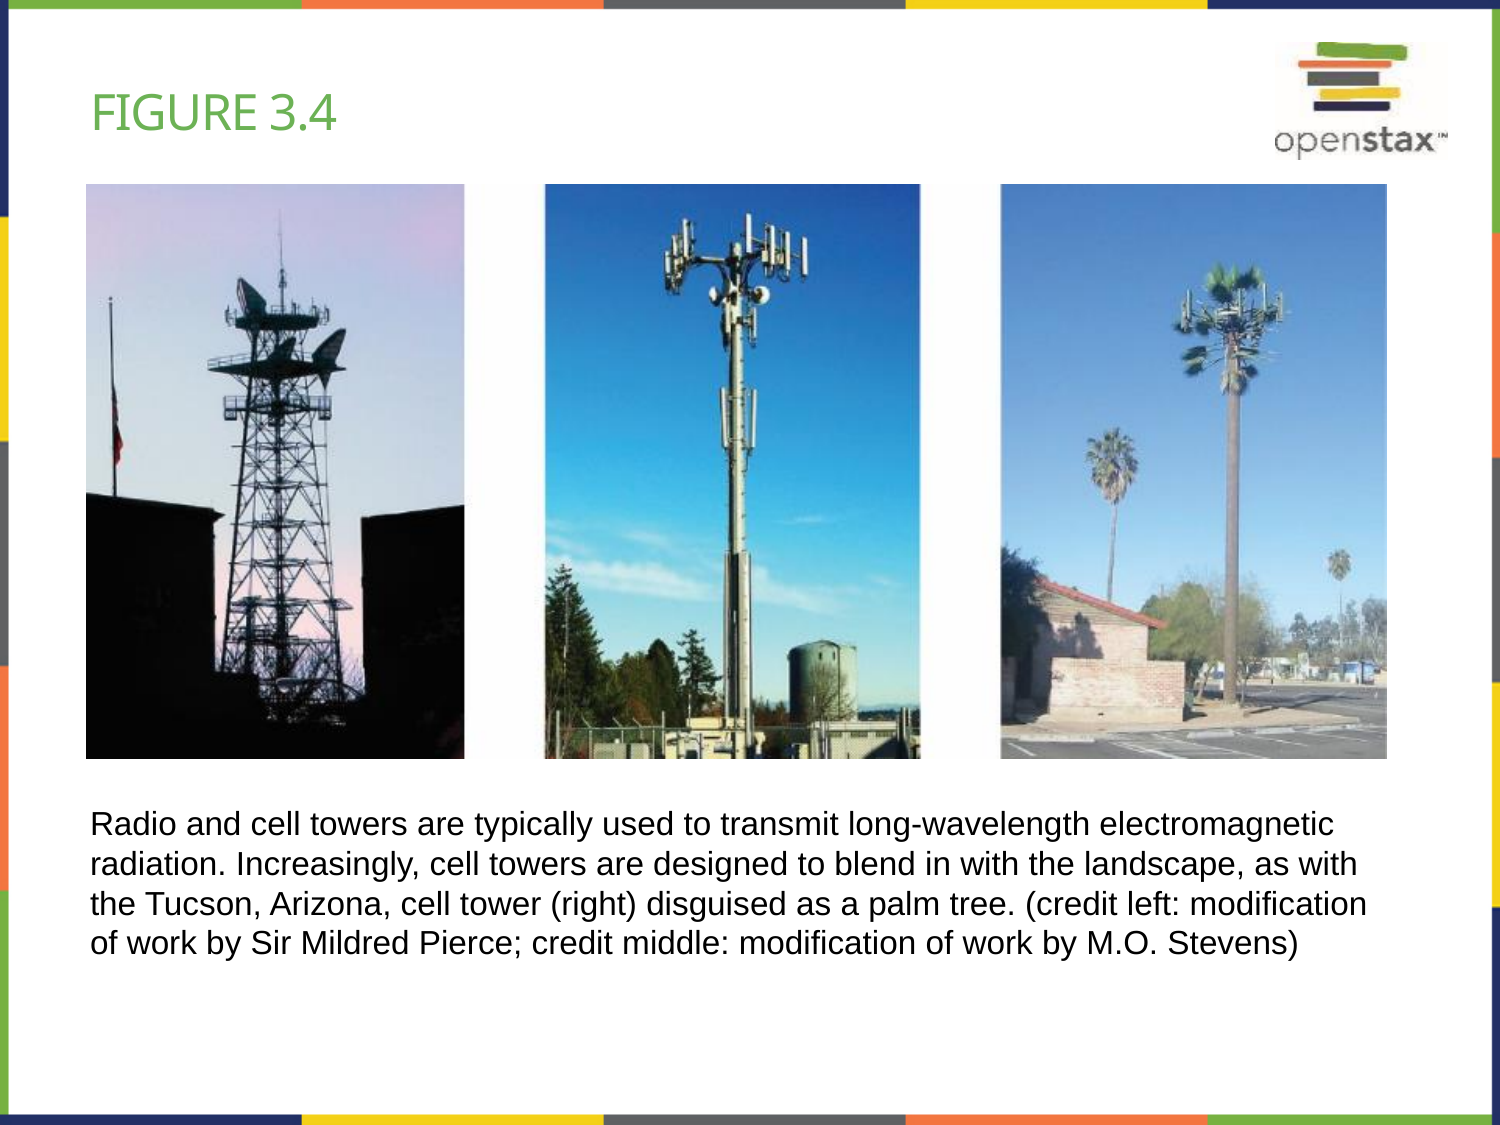

# Figure 3.4
Radio and cell towers are typically used to transmit long-wavelength electromagnetic radiation. Increasingly, cell towers are designed to blend in with the landscape, as with the Tucson, Arizona, cell tower (right) disguised as a palm tree. (credit left: modification of work by Sir Mildred Pierce; credit middle: modification of work by M.O. Stevens)